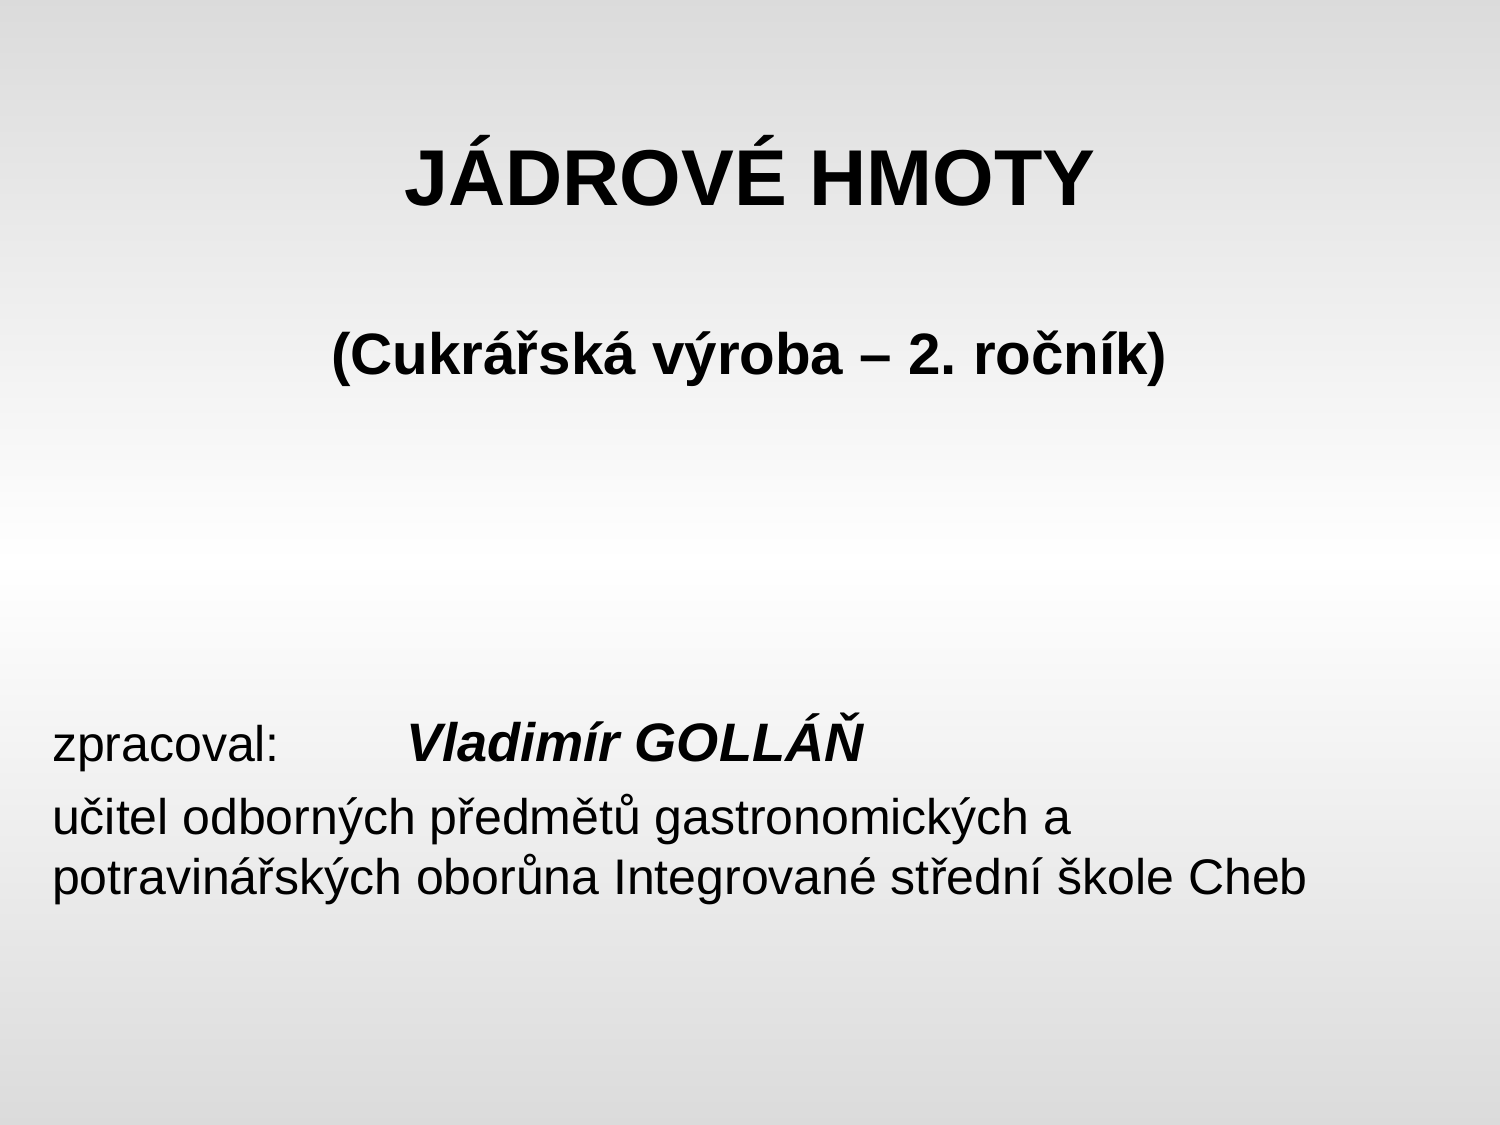

# JÁDROVÉ HMOTY (Cukrářská výroba – 2. ročník)
zpracoval: Vladimír GOLLÁŇ
učitel odborných předmětů gastronomických a potravinářských oborůna Integrované střední škole Cheb